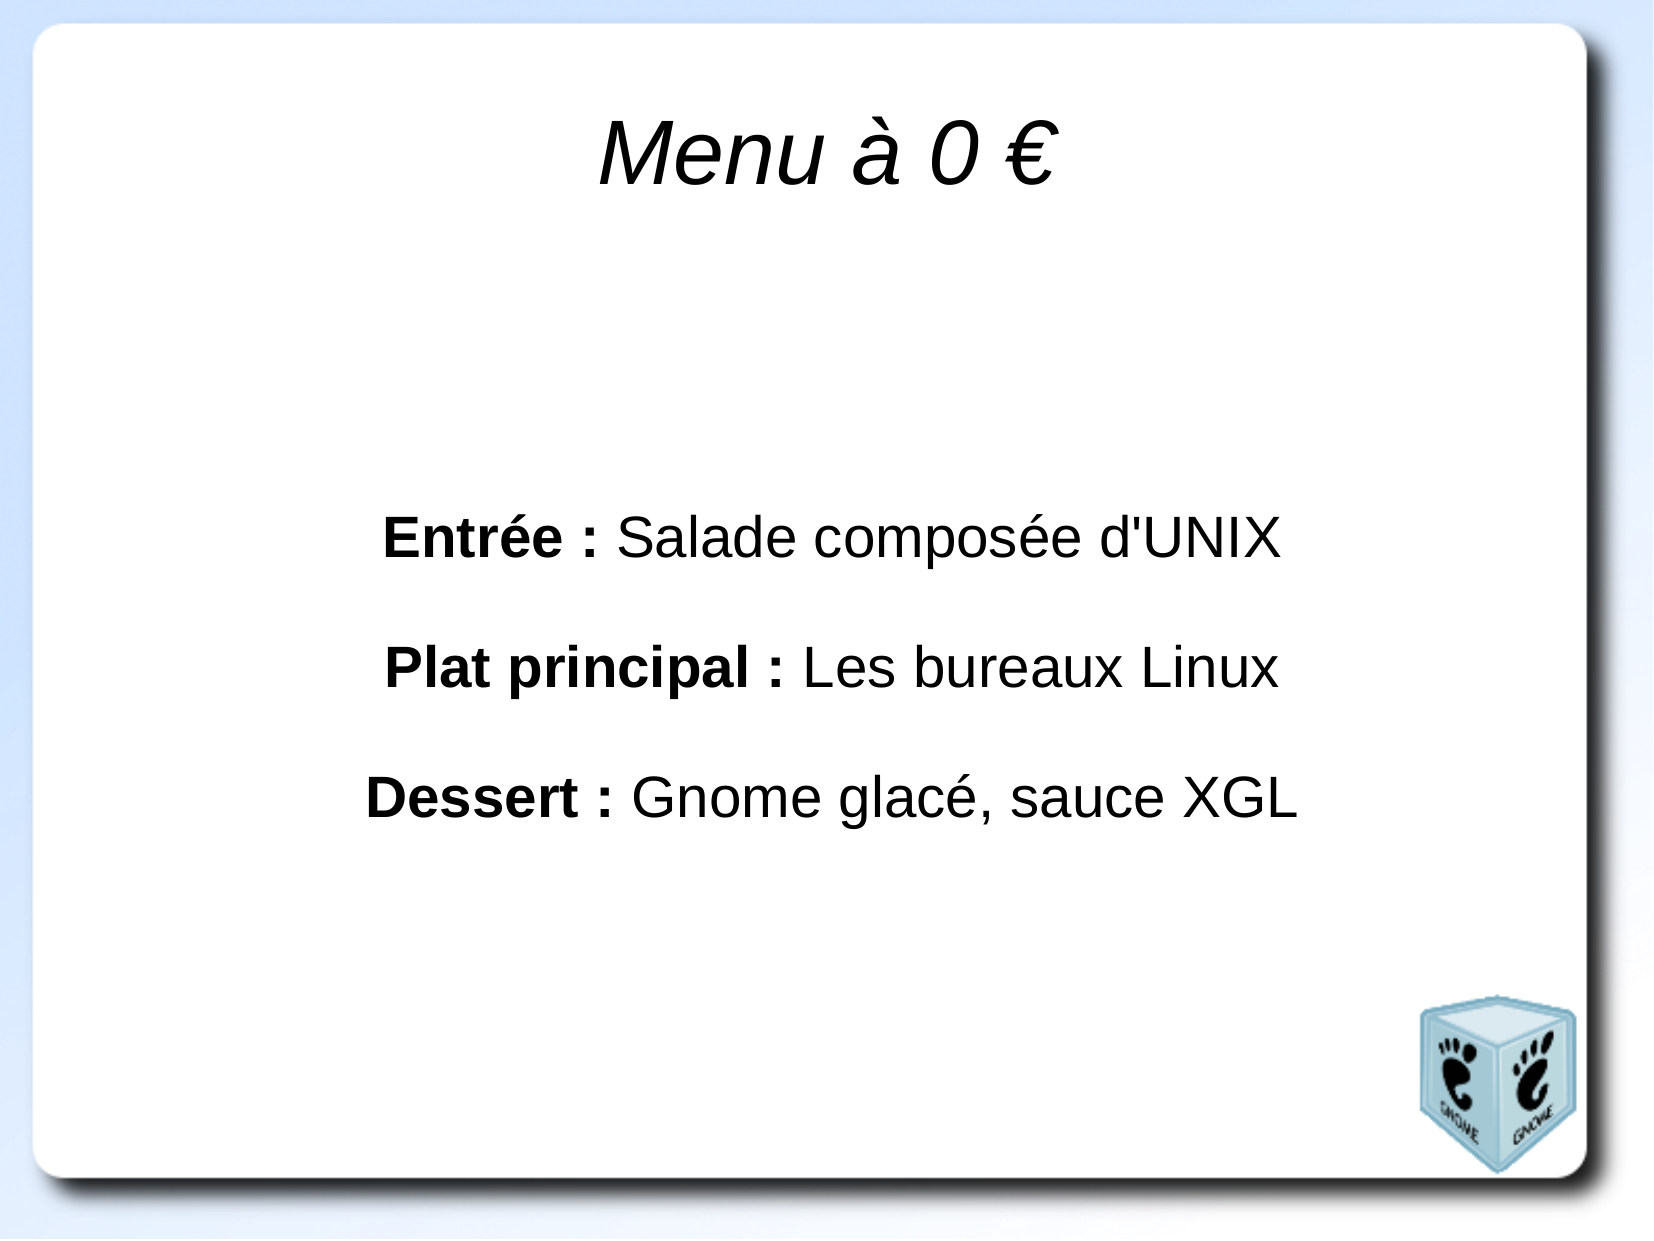

# Menu à 0 €
Entrée : Salade composée d'UNIX
Plat principal : Les bureaux Linux
Dessert : Gnome glacé, sauce XGL